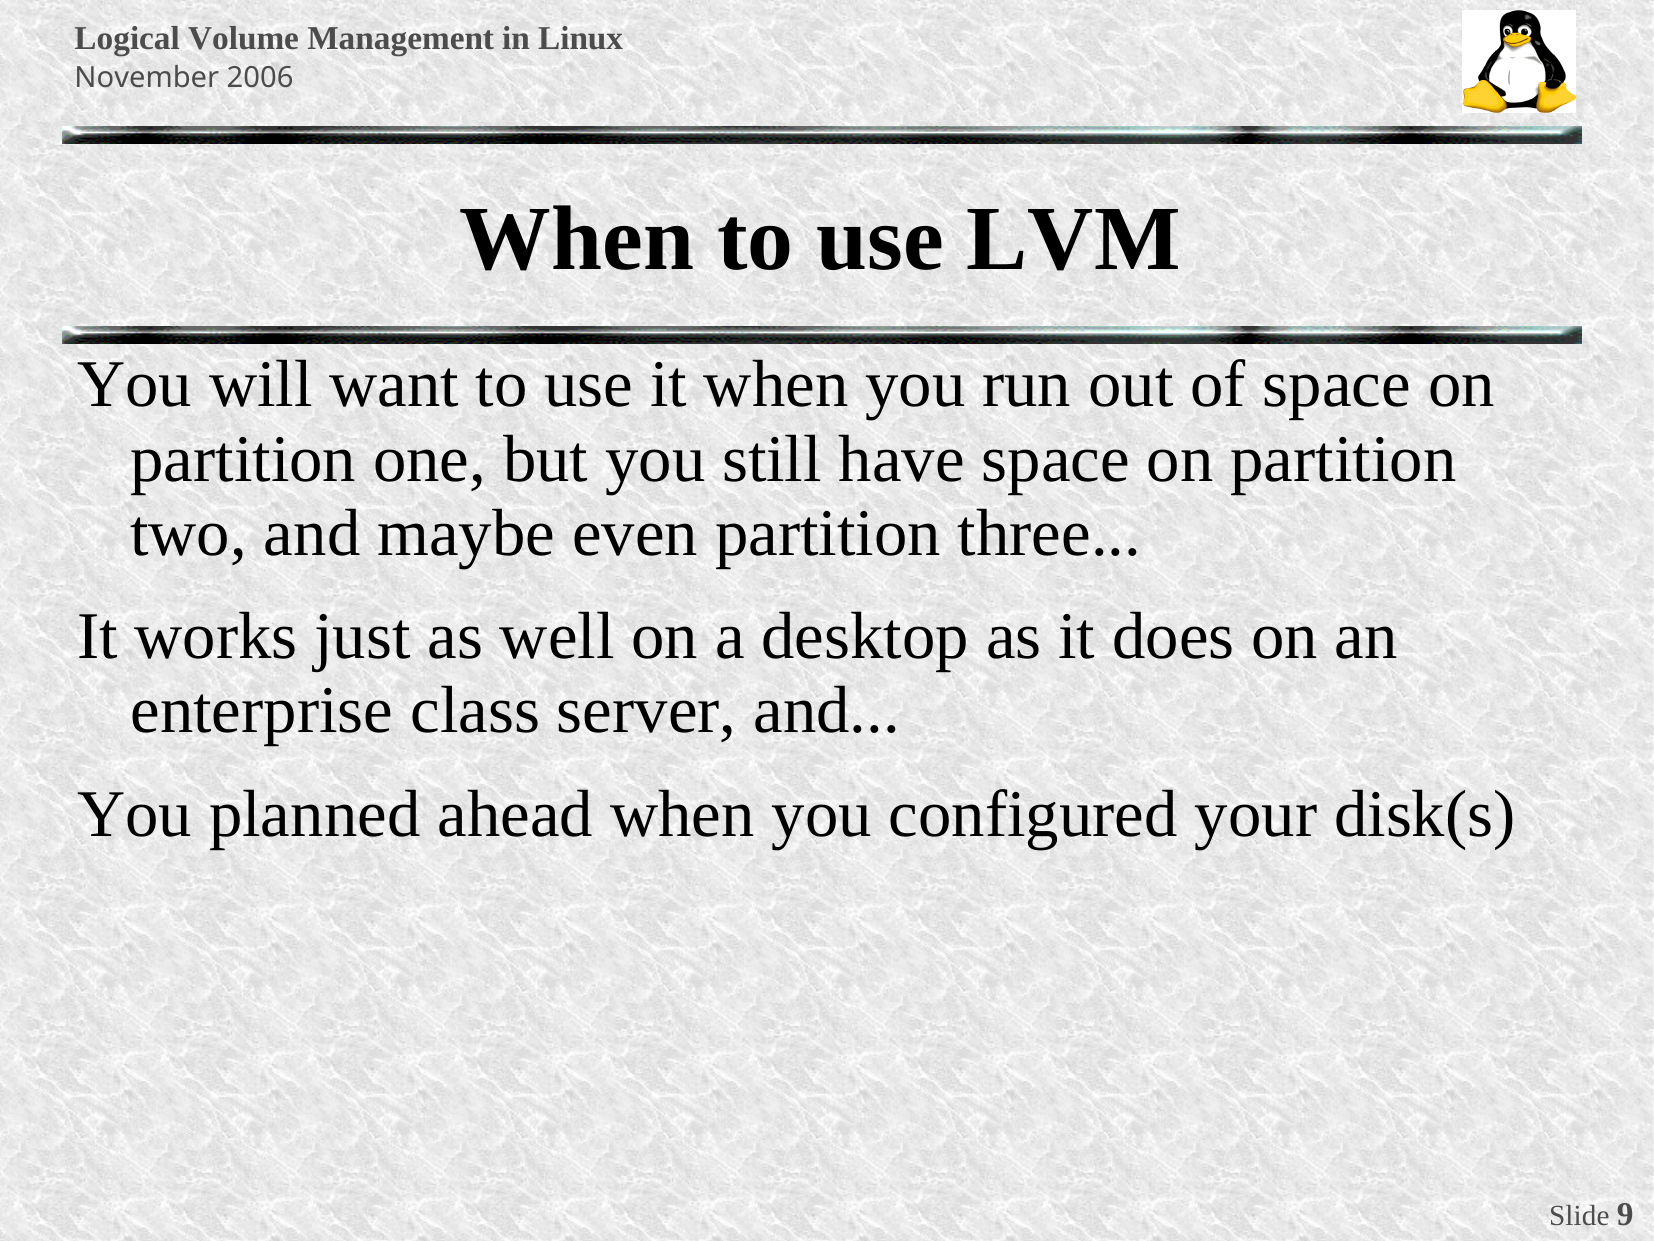

# When to use LVM
You will want to use it when you run out of space on partition one, but you still have space on partition two, and maybe even partition three...
It works just as well on a desktop as it does on an enterprise class server, and...
You planned ahead when you configured your disk(s)